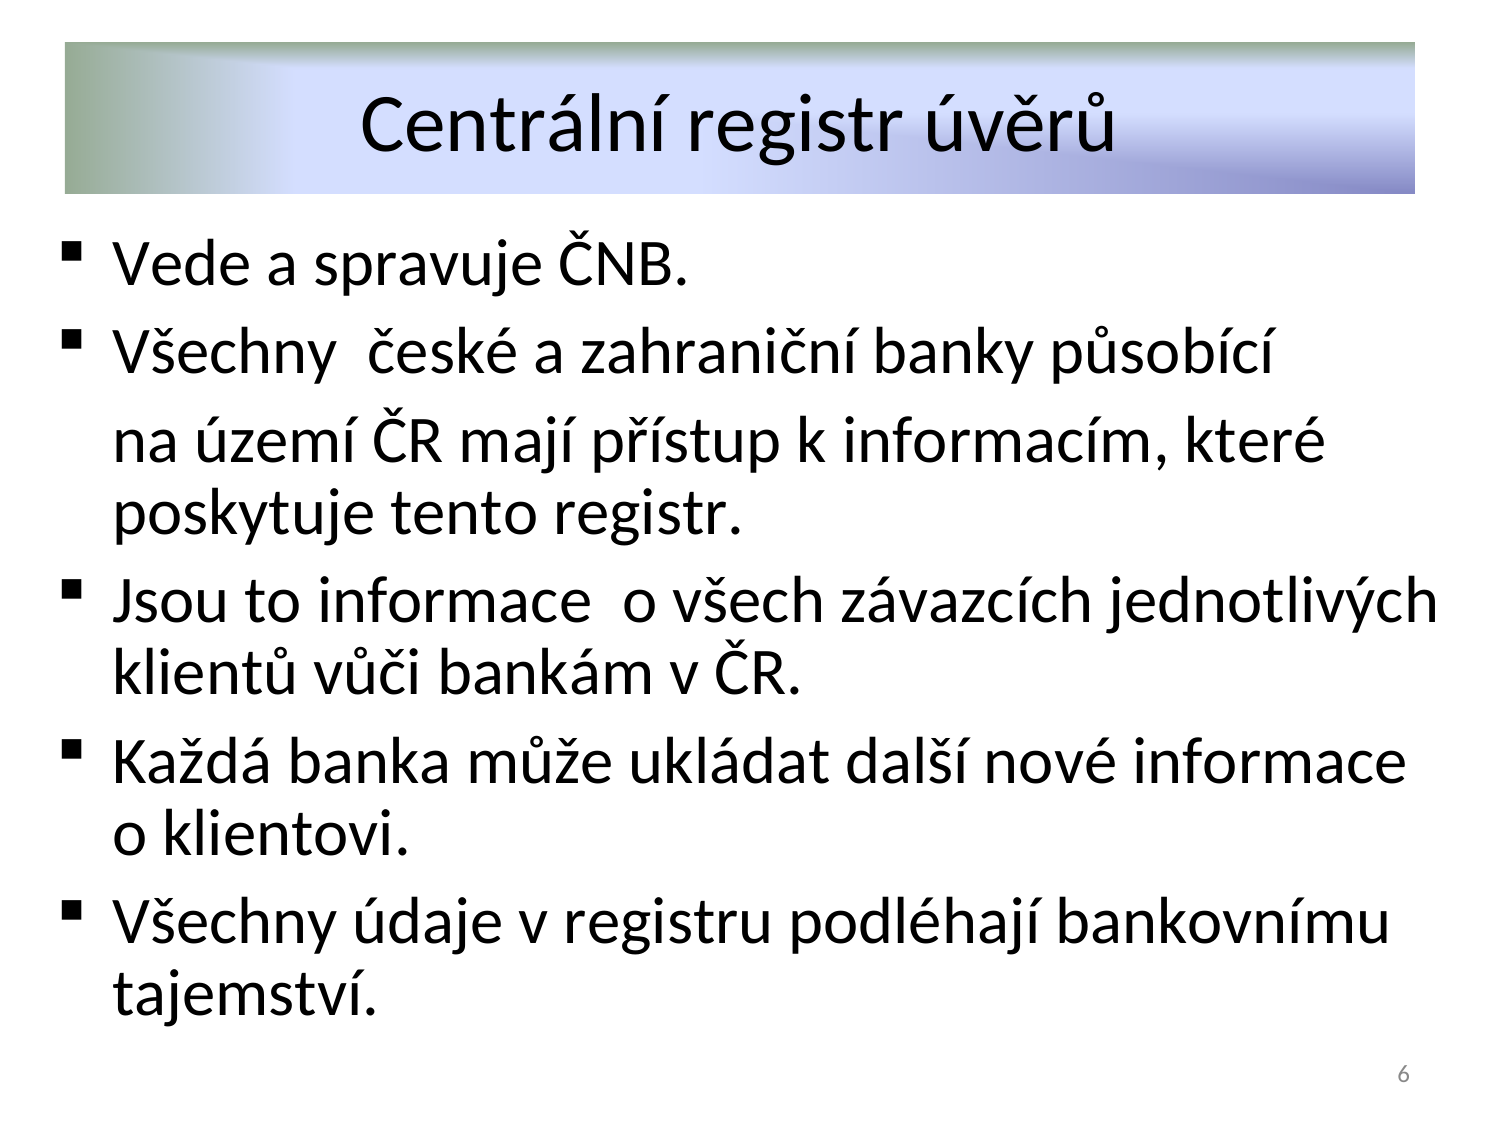

# Centrální registr úvěrů
Vede a spravuje ČNB.
Všechny české a zahraniční banky působící
	na území ČR mají přístup k informacím, které poskytuje tento registr.
Jsou to informace o všech závazcích jednotlivých klientů vůči bankám v ČR.
Každá banka může ukládat další nové informace o klientovi.
Všechny údaje v registru podléhají bankovnímu tajemství.